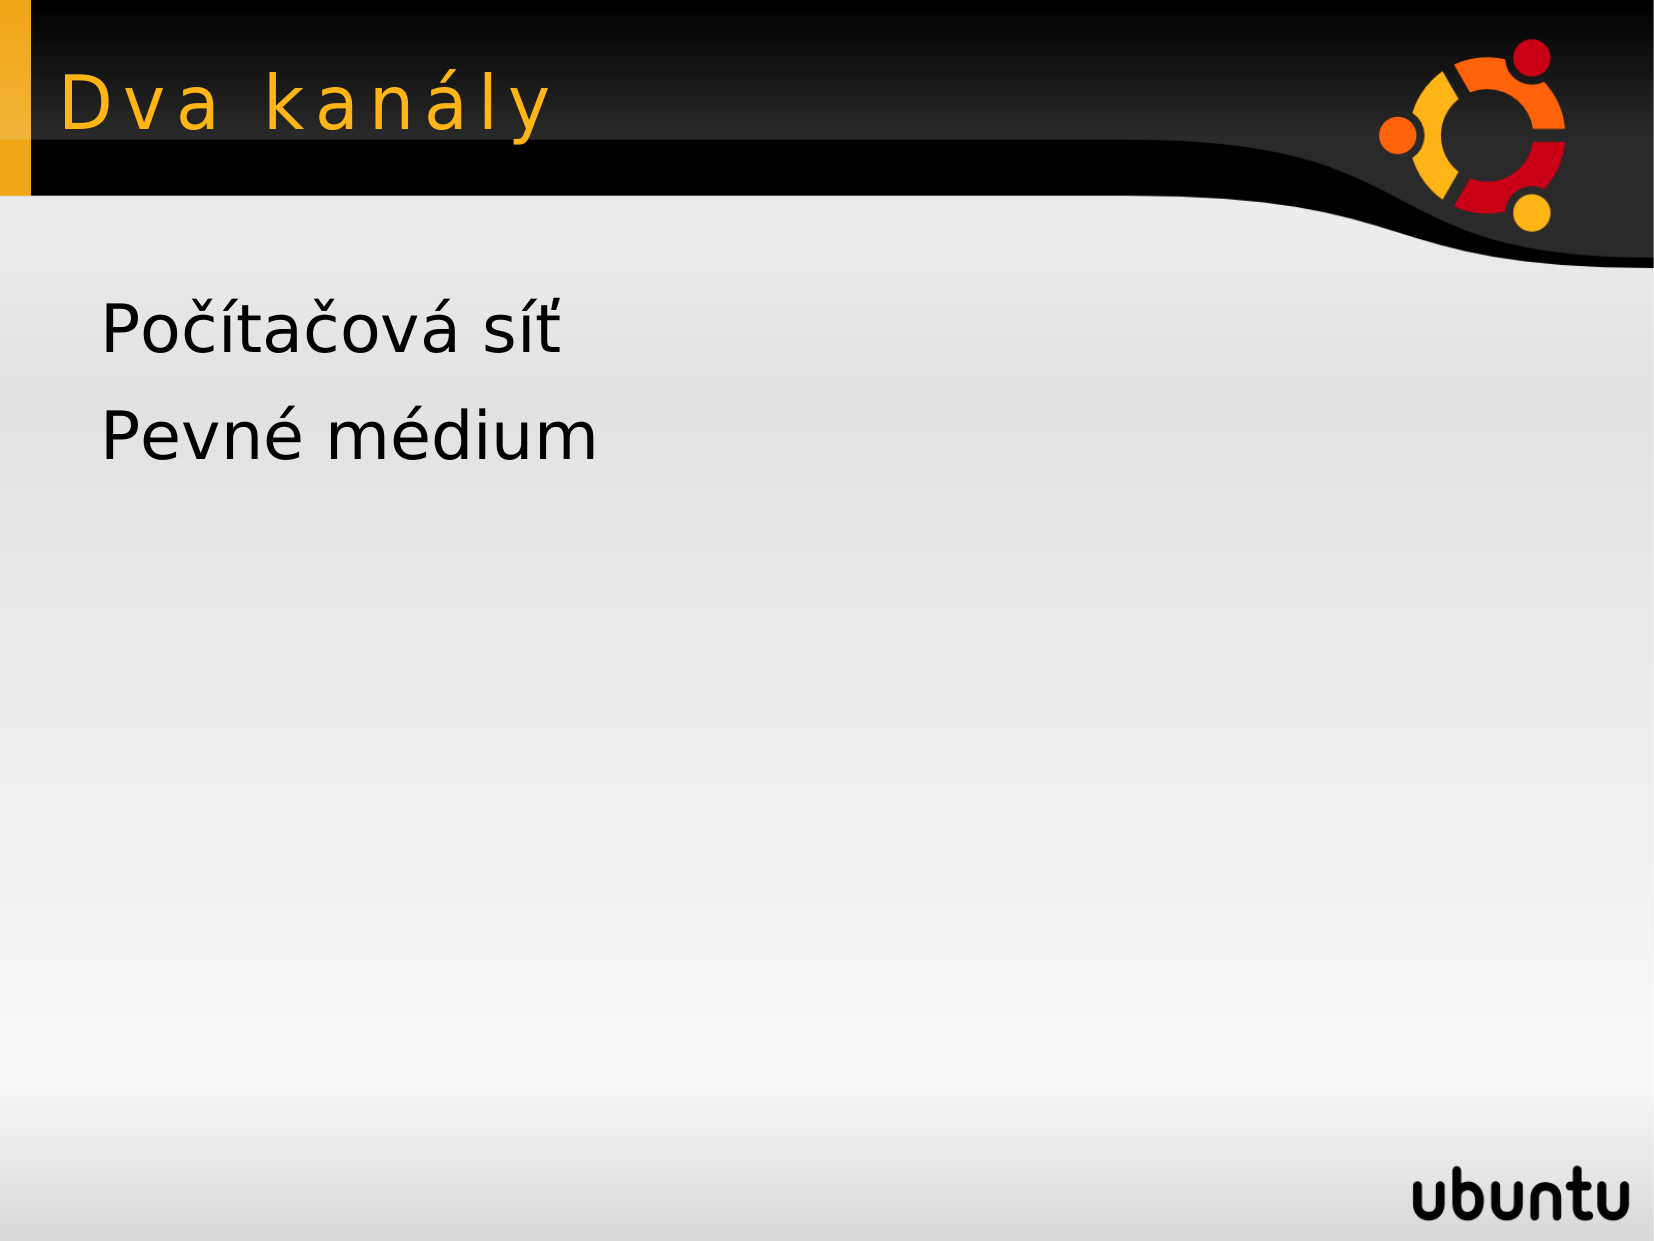

# Dva kanály
Počítačová síť
Pevné médium